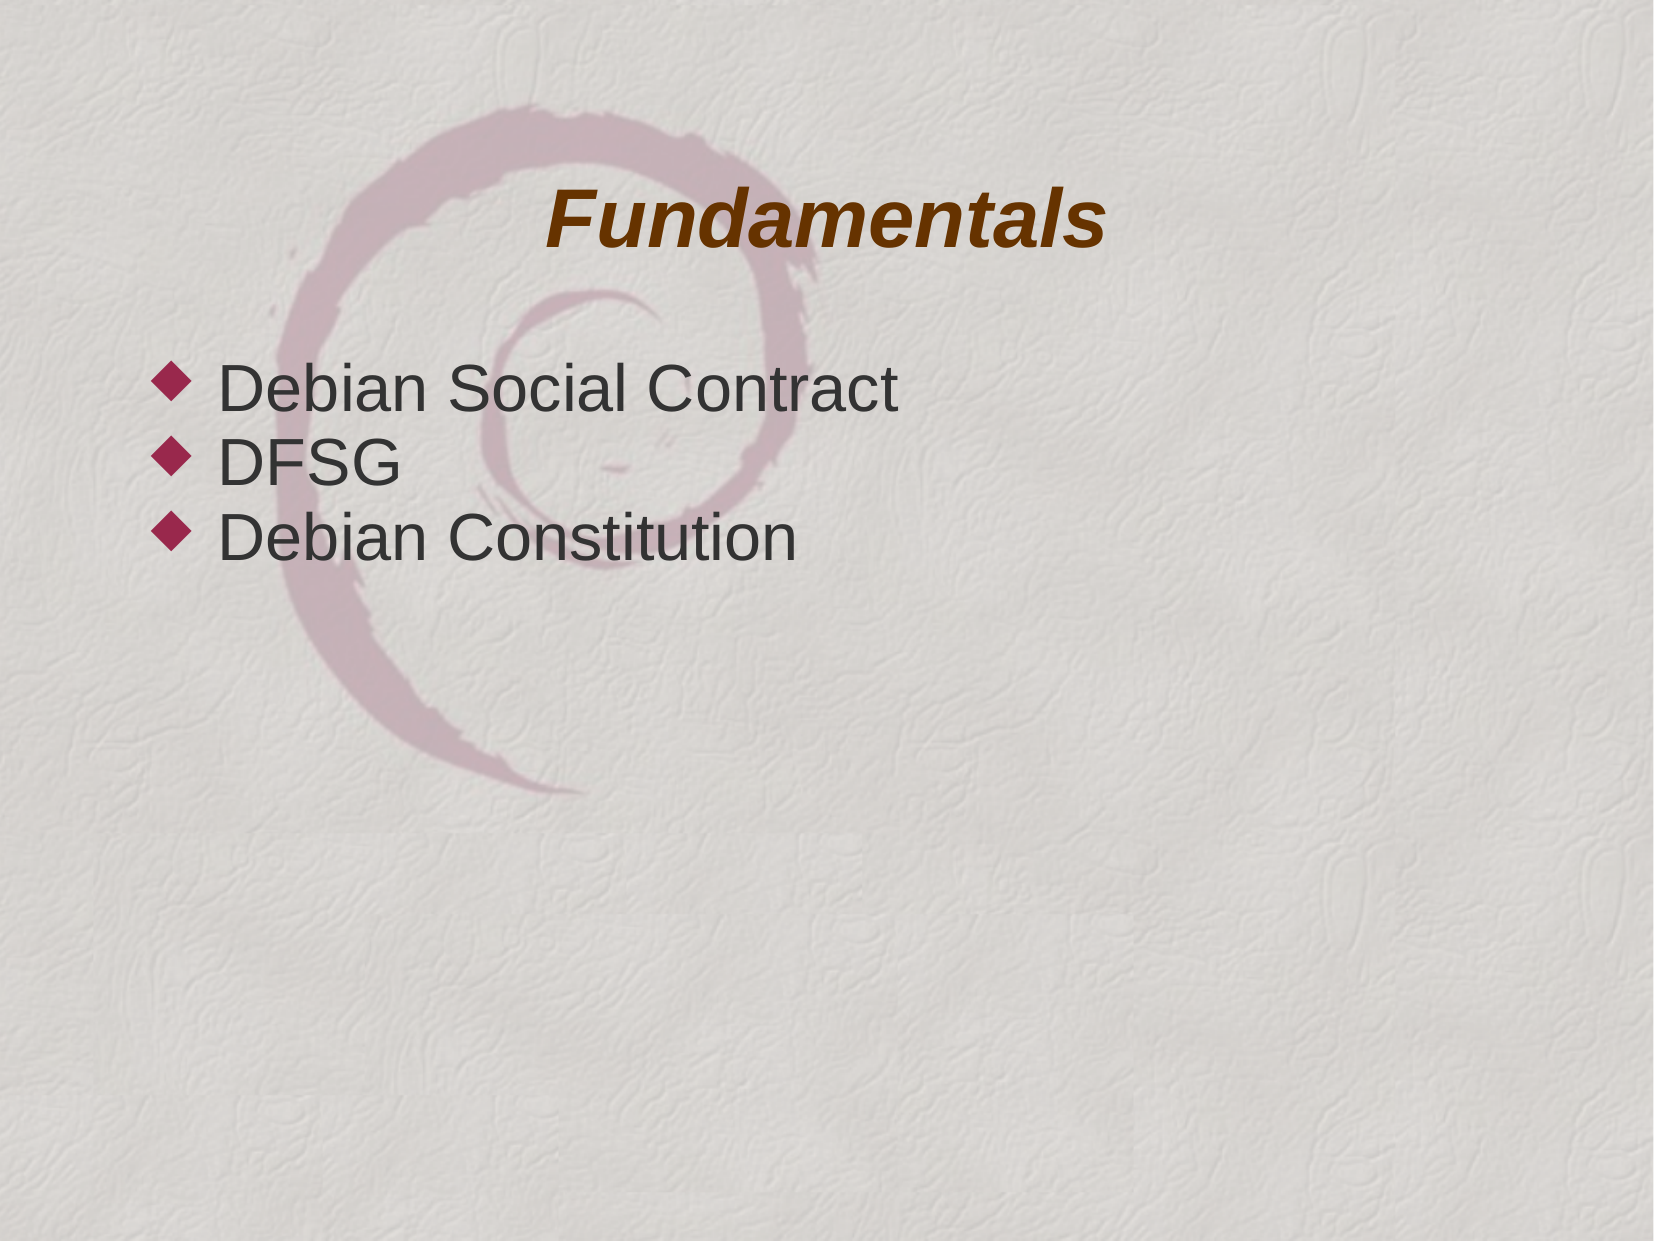

# Fundamentals
Debian Social Contract
DFSG
Debian Constitution